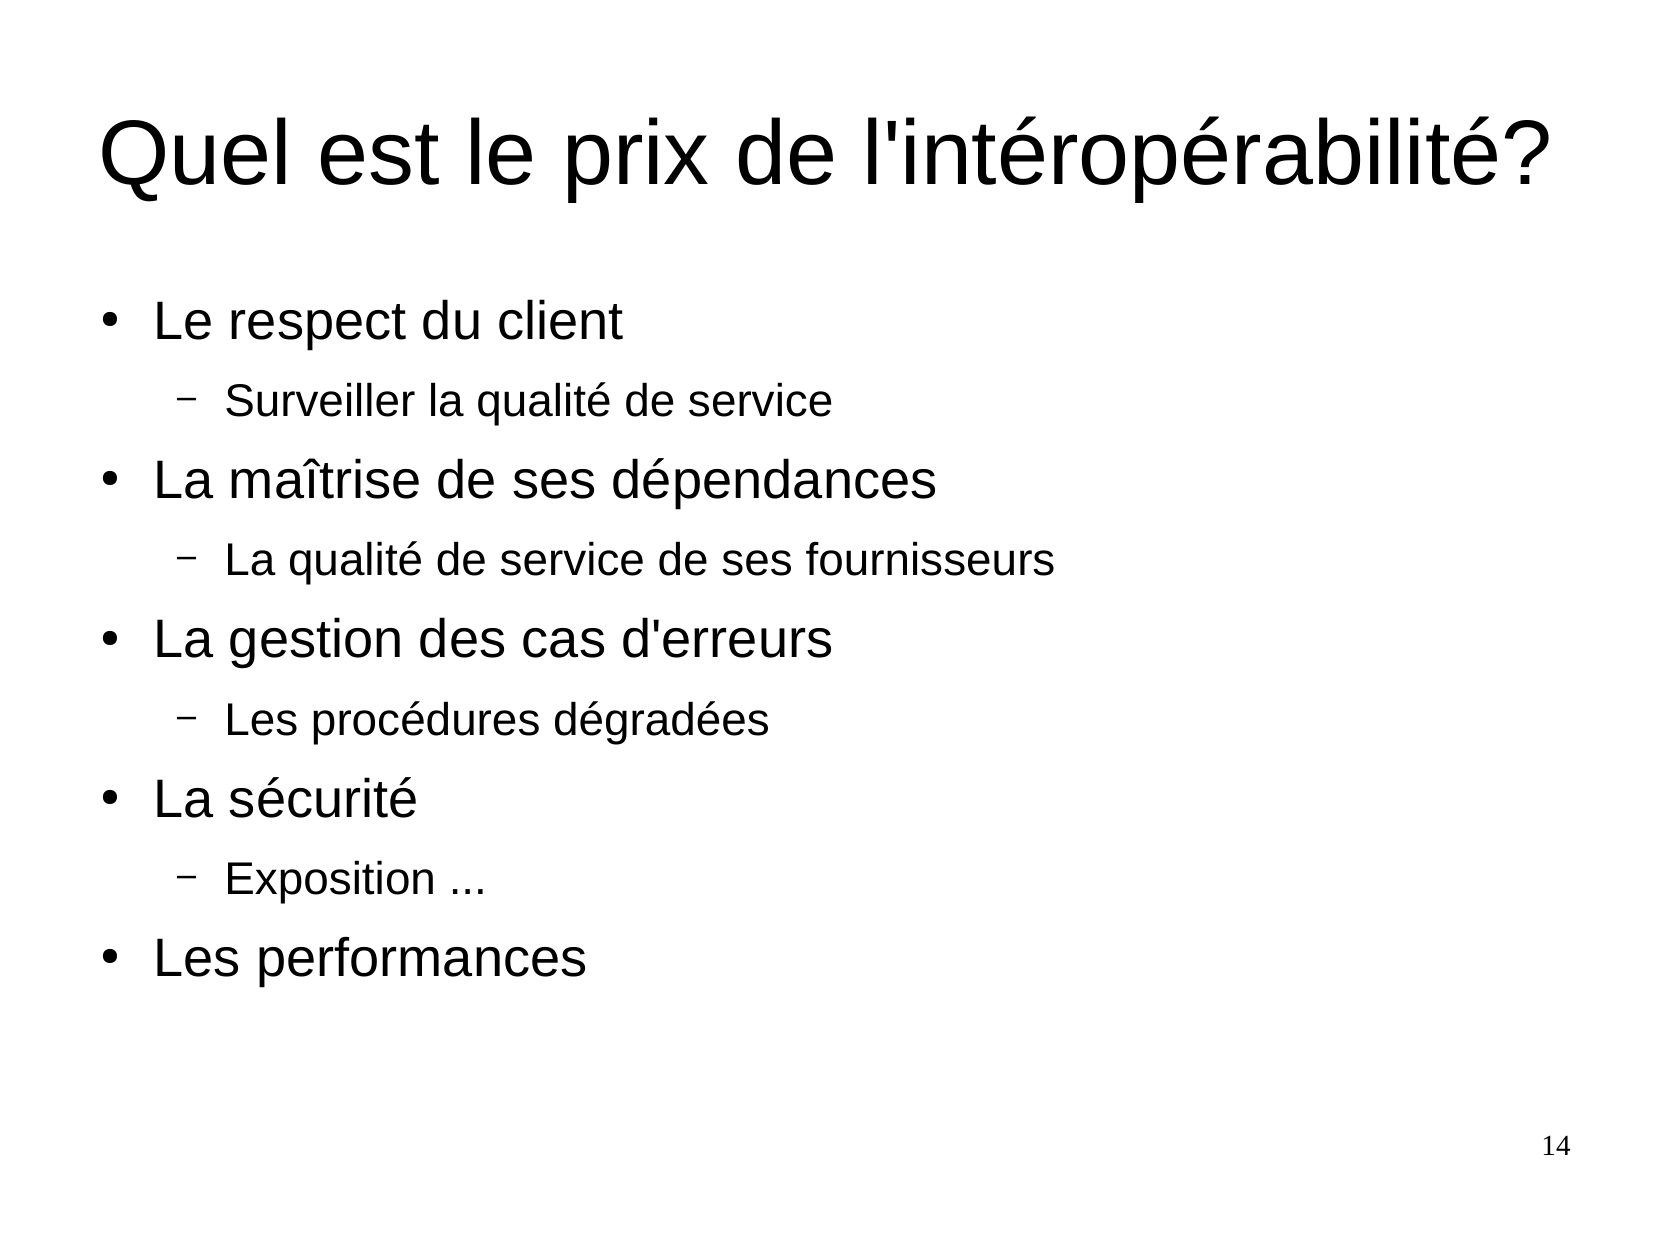

# Quel est le prix de l'intéropérabilité?
Le respect du client
Surveiller la qualité de service
La maîtrise de ses dépendances
La qualité de service de ses fournisseurs
La gestion des cas d'erreurs
Les procédures dégradées
La sécurité
Exposition ...
Les performances
14